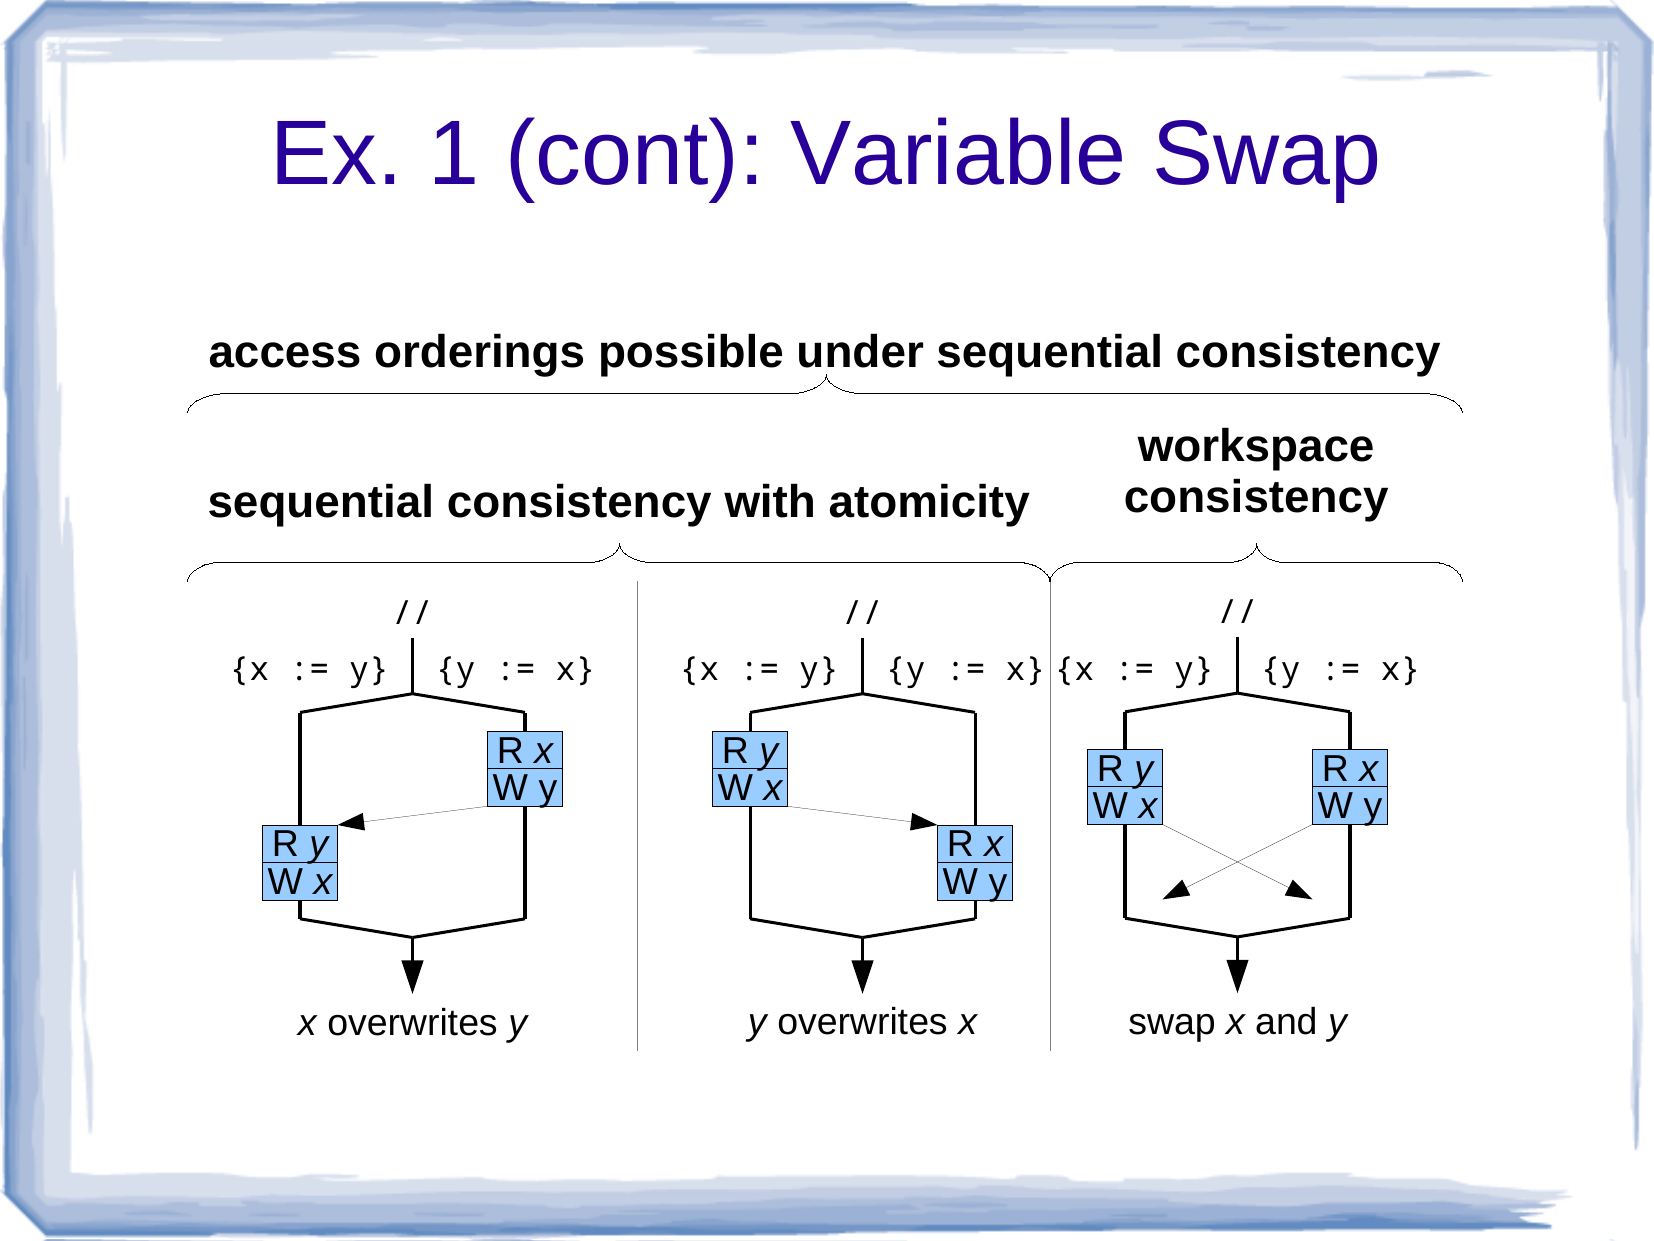

# Ex. 1 (cont): Variable Swap
access orderings possible under sequential consistency
workspace consistency
sequential consistency with atomicity
//
//
//
{x := y}
{y := x}
{x := y}
{y := x}
{x := y}
{y := x}
R x
R y
R y
R x
W y
W x
W x
W y
R y
R x
W x
W y
y overwrites x
swap x and y
x overwrites y